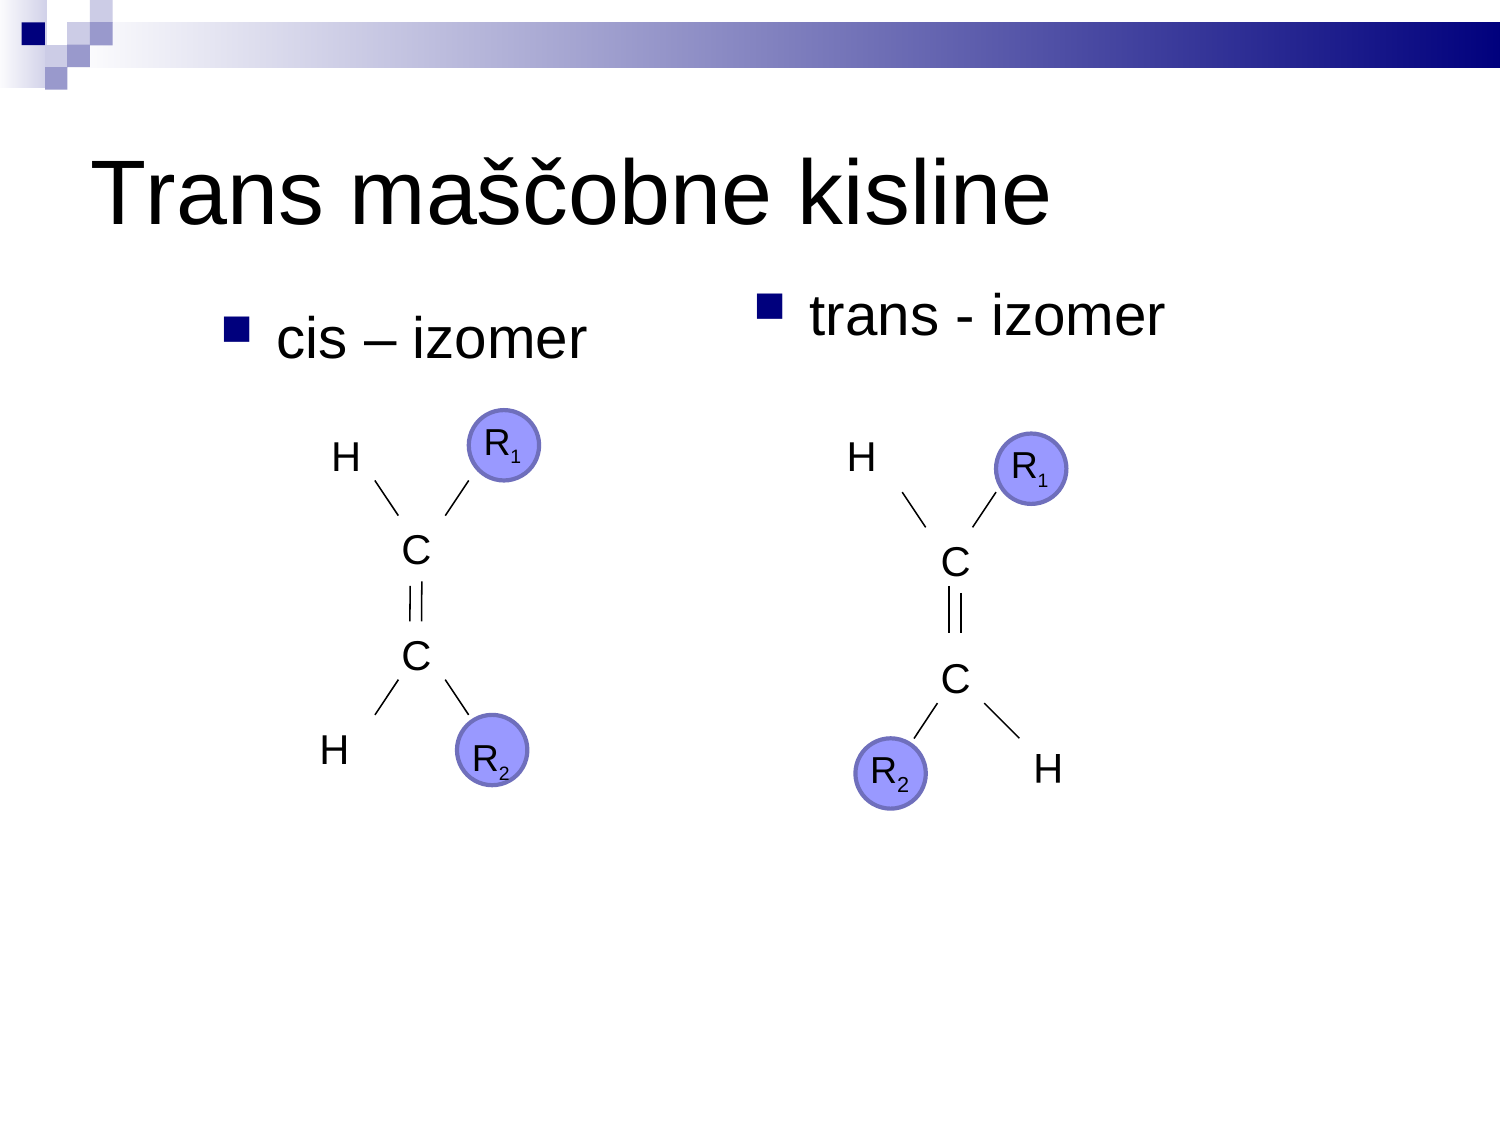

Trans maščobne kisline
trans - izomer
# cis – izomer
R1
H
H
R1
C
C
C
C
H
R2
R2
H